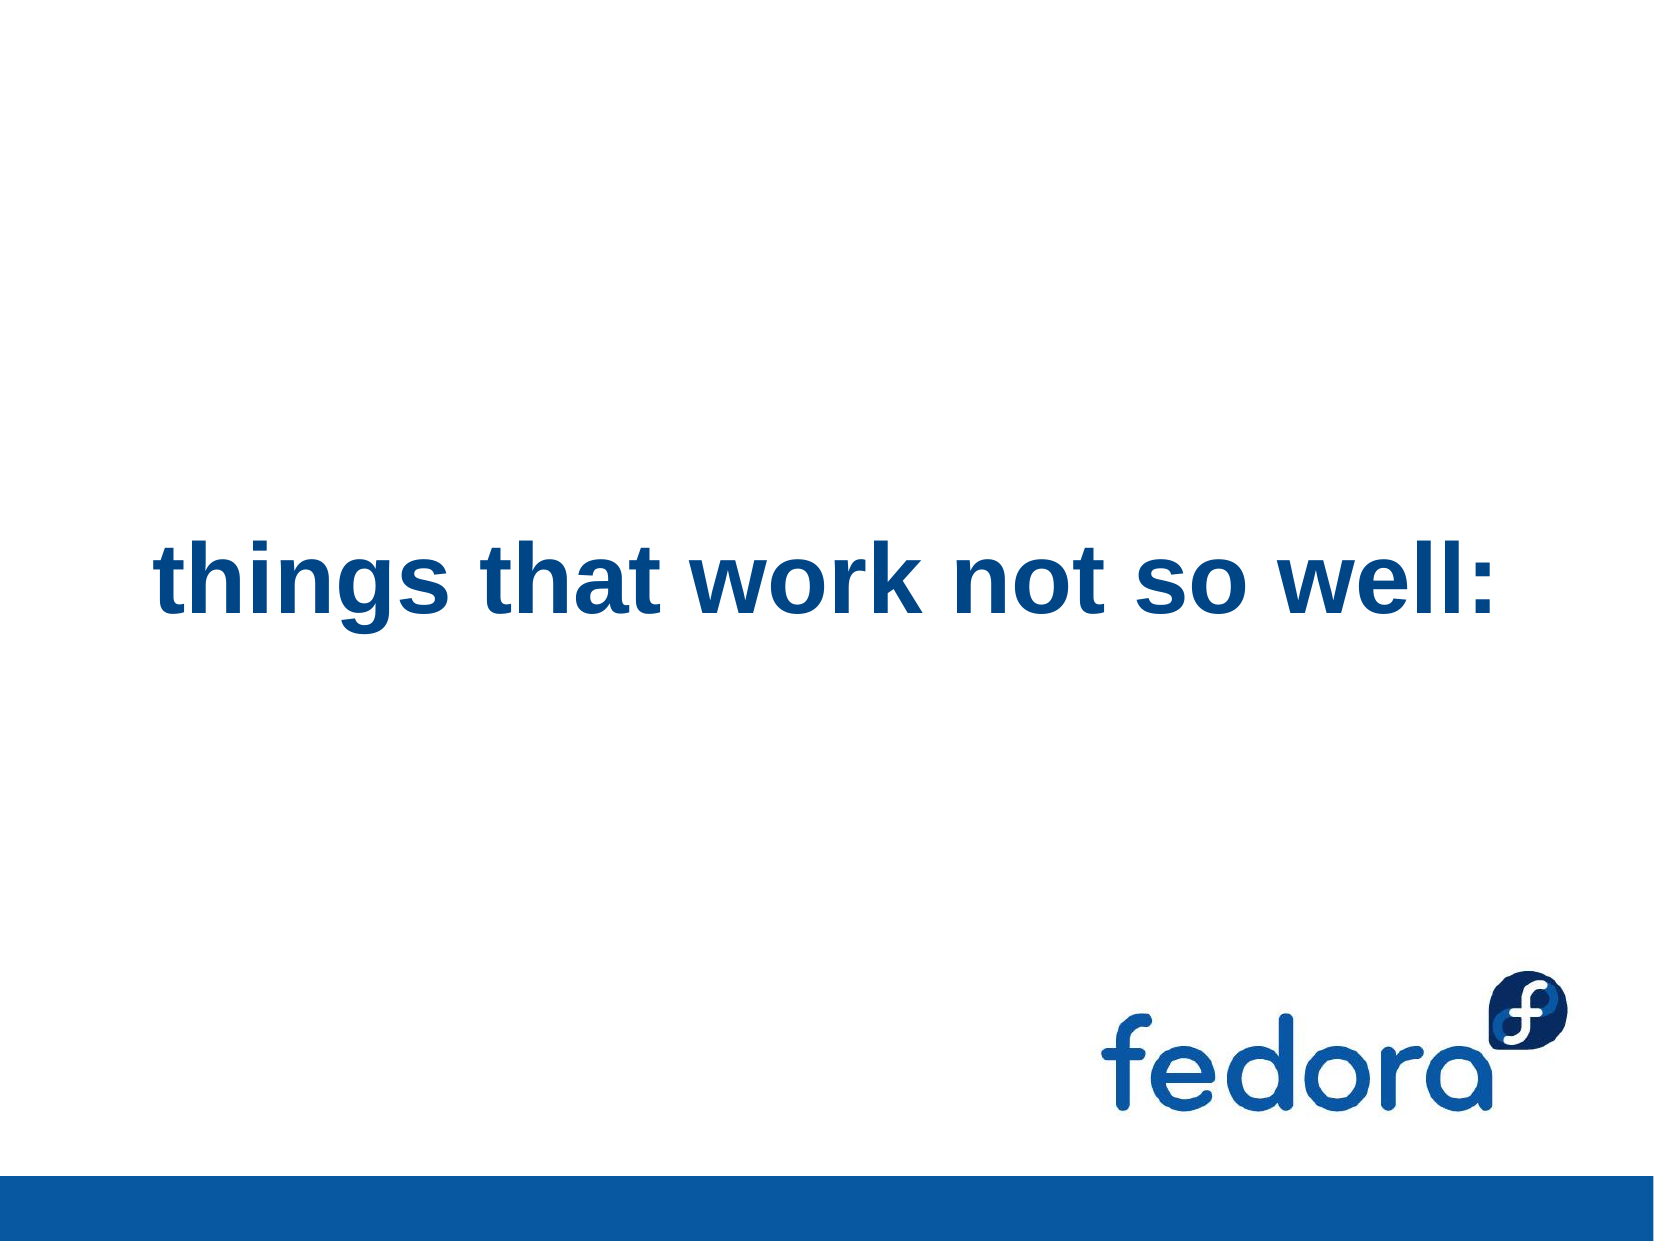

# things that work not so well: